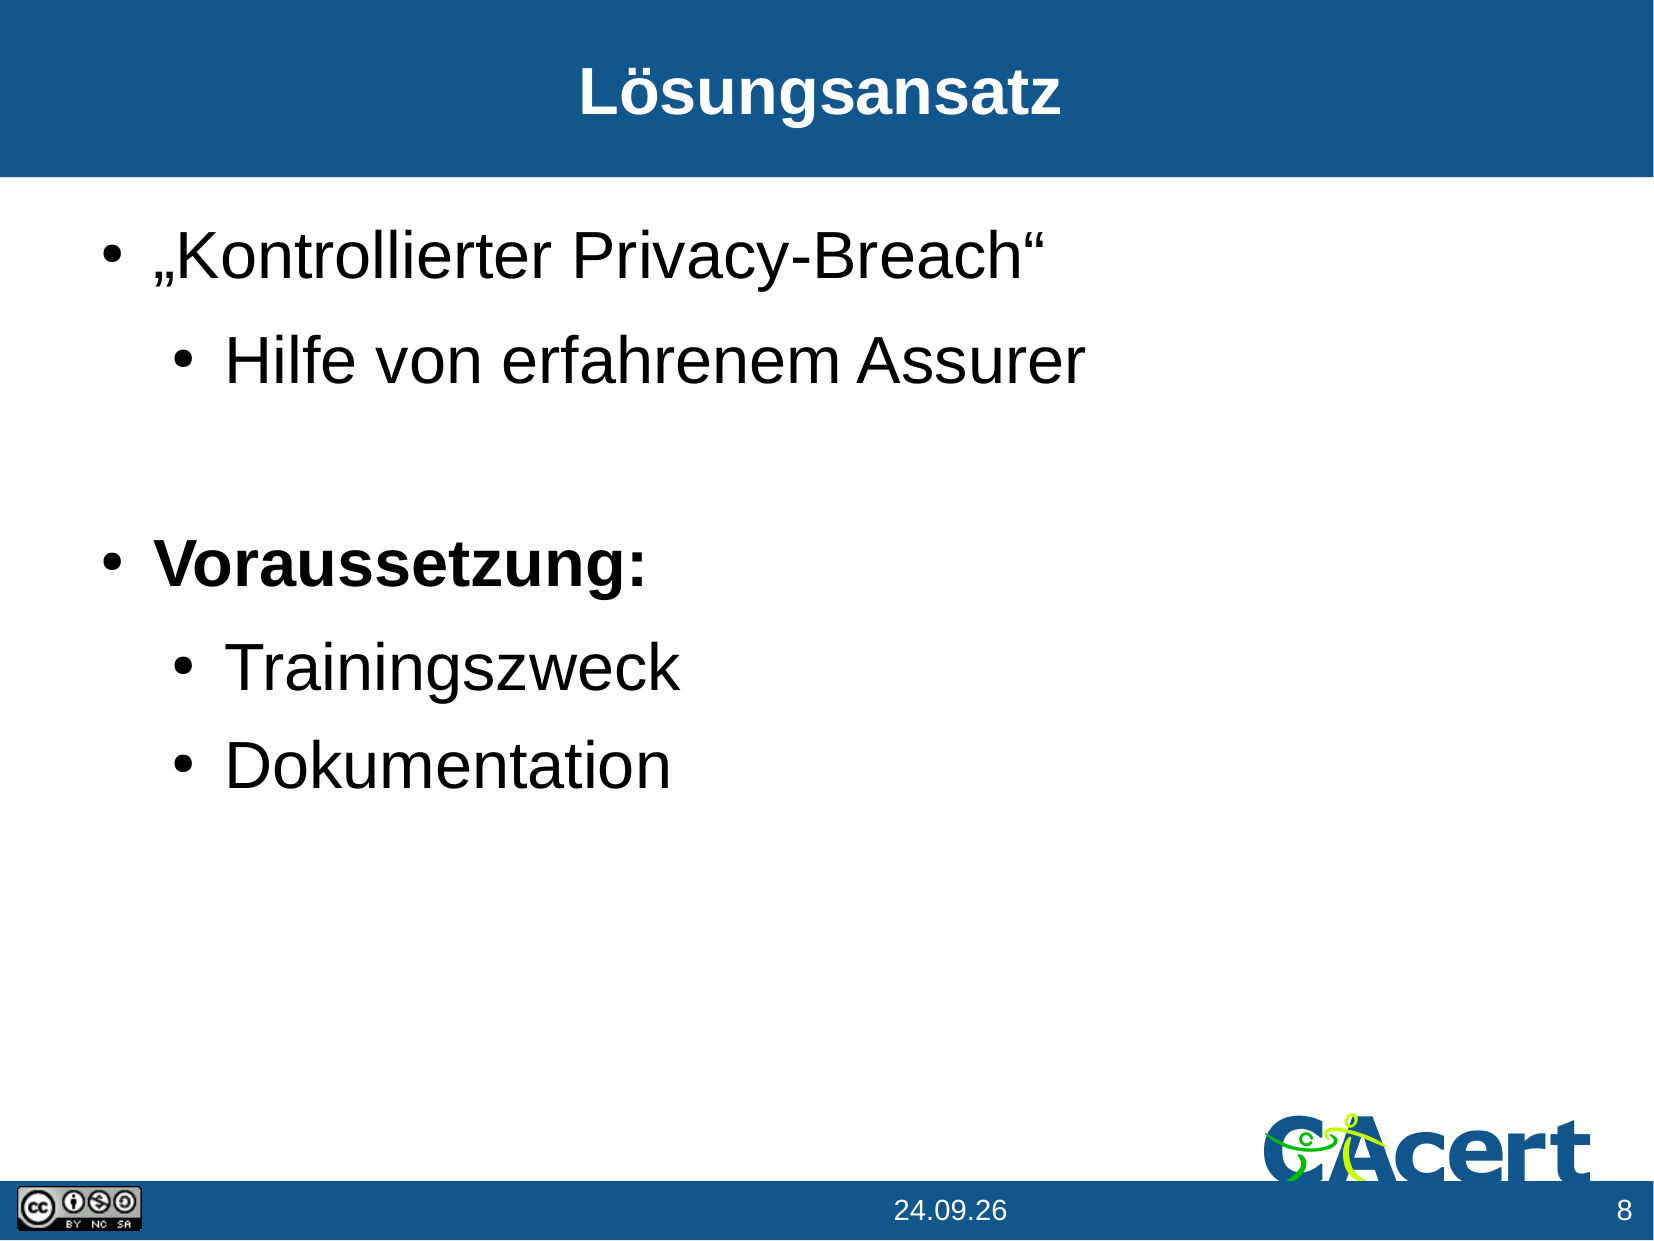

# Lösungsansatz
„Kontrollierter Privacy-Breach“
Hilfe von erfahrenem Assurer
Voraussetzung:
Trainingszweck
Dokumentation